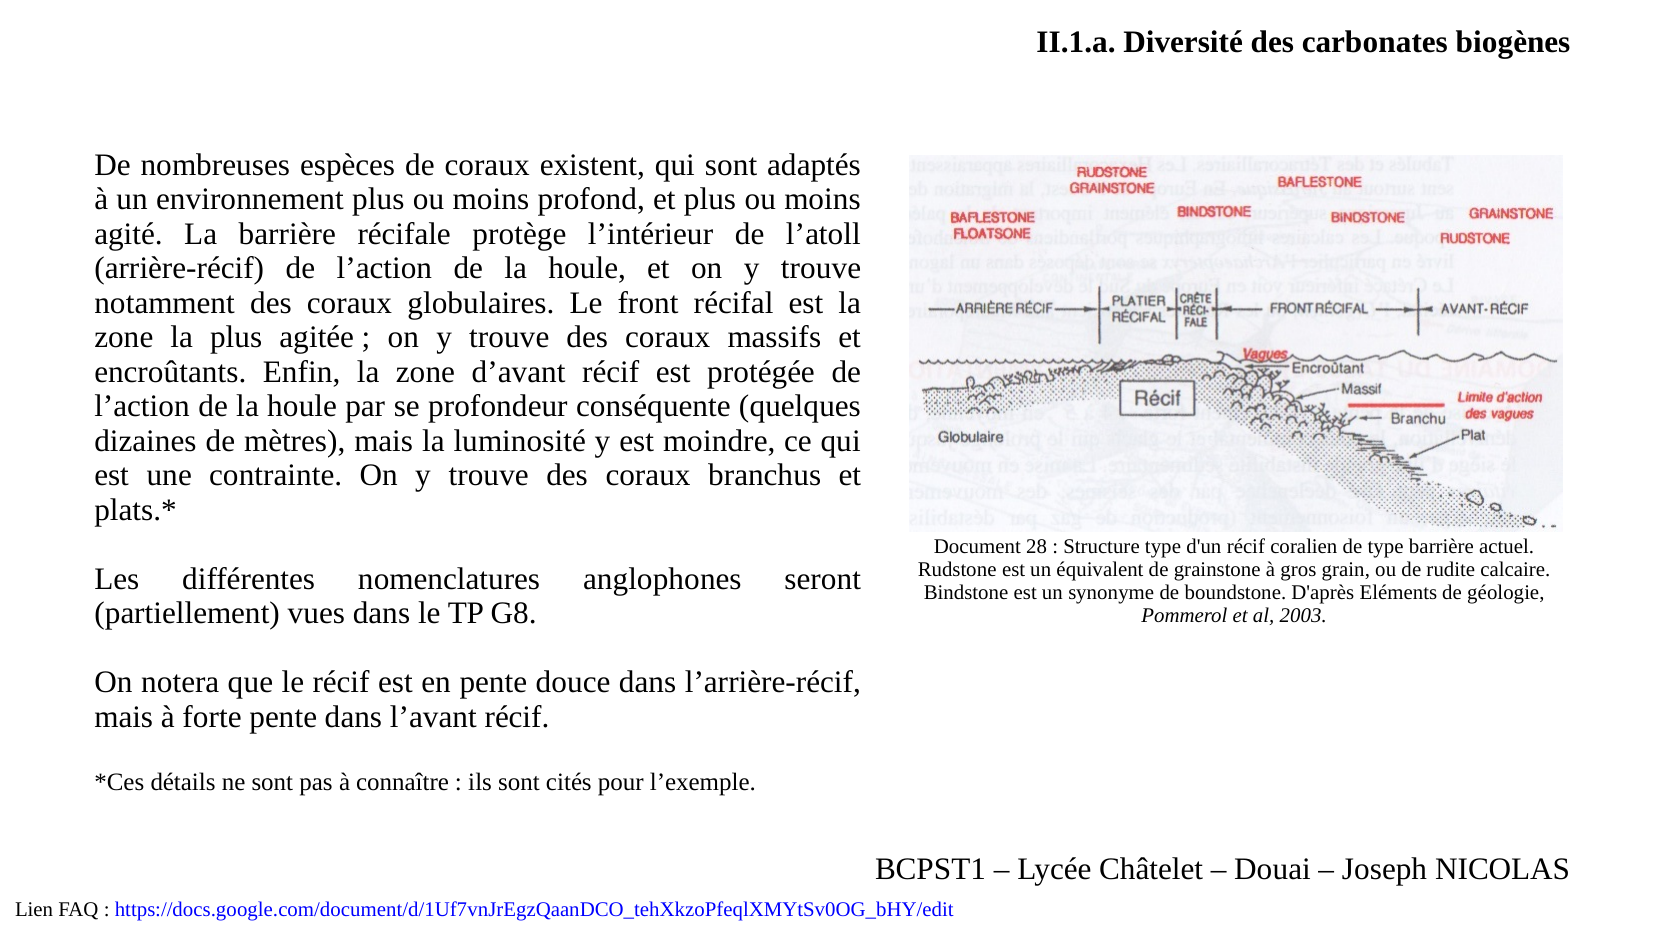

II.1.a. Diversité des carbonates biogènes
De nombreuses espèces de coraux existent, qui sont adaptés à un environnement plus ou moins profond, et plus ou moins agité. La barrière récifale protège l’intérieur de l’atoll (arrière-récif) de l’action de la houle, et on y trouve notamment des coraux globulaires. Le front récifal est la zone la plus agitée ; on y trouve des coraux massifs et encroûtants. Enfin, la zone d’avant récif est protégée de l’action de la houle par se profondeur conséquente (quelques dizaines de mètres), mais la luminosité y est moindre, ce qui est une contrainte. On y trouve des coraux branchus et plats.*
Les différentes nomenclatures anglophones seront (partiellement) vues dans le TP G8.
On notera que le récif est en pente douce dans l’arrière-récif, mais à forte pente dans l’avant récif.
*Ces détails ne sont pas à connaître : ils sont cités pour l’exemple.
Document 28 : Structure type d'un récif coralien de type barrière actuel. Rudstone est un équivalent de grainstone à gros grain, ou de rudite calcaire. Bindstone est un synonyme de boundstone. D'après Eléments de géologie, Pommerol et al, 2003.
BCPST1 – Lycée Châtelet – Douai – Joseph NICOLAS
Lien FAQ : https://docs.google.com/document/d/1Uf7vnJrEgzQaanDCO_tehXkzoPfeqlXMYtSv0OG_bHY/edit